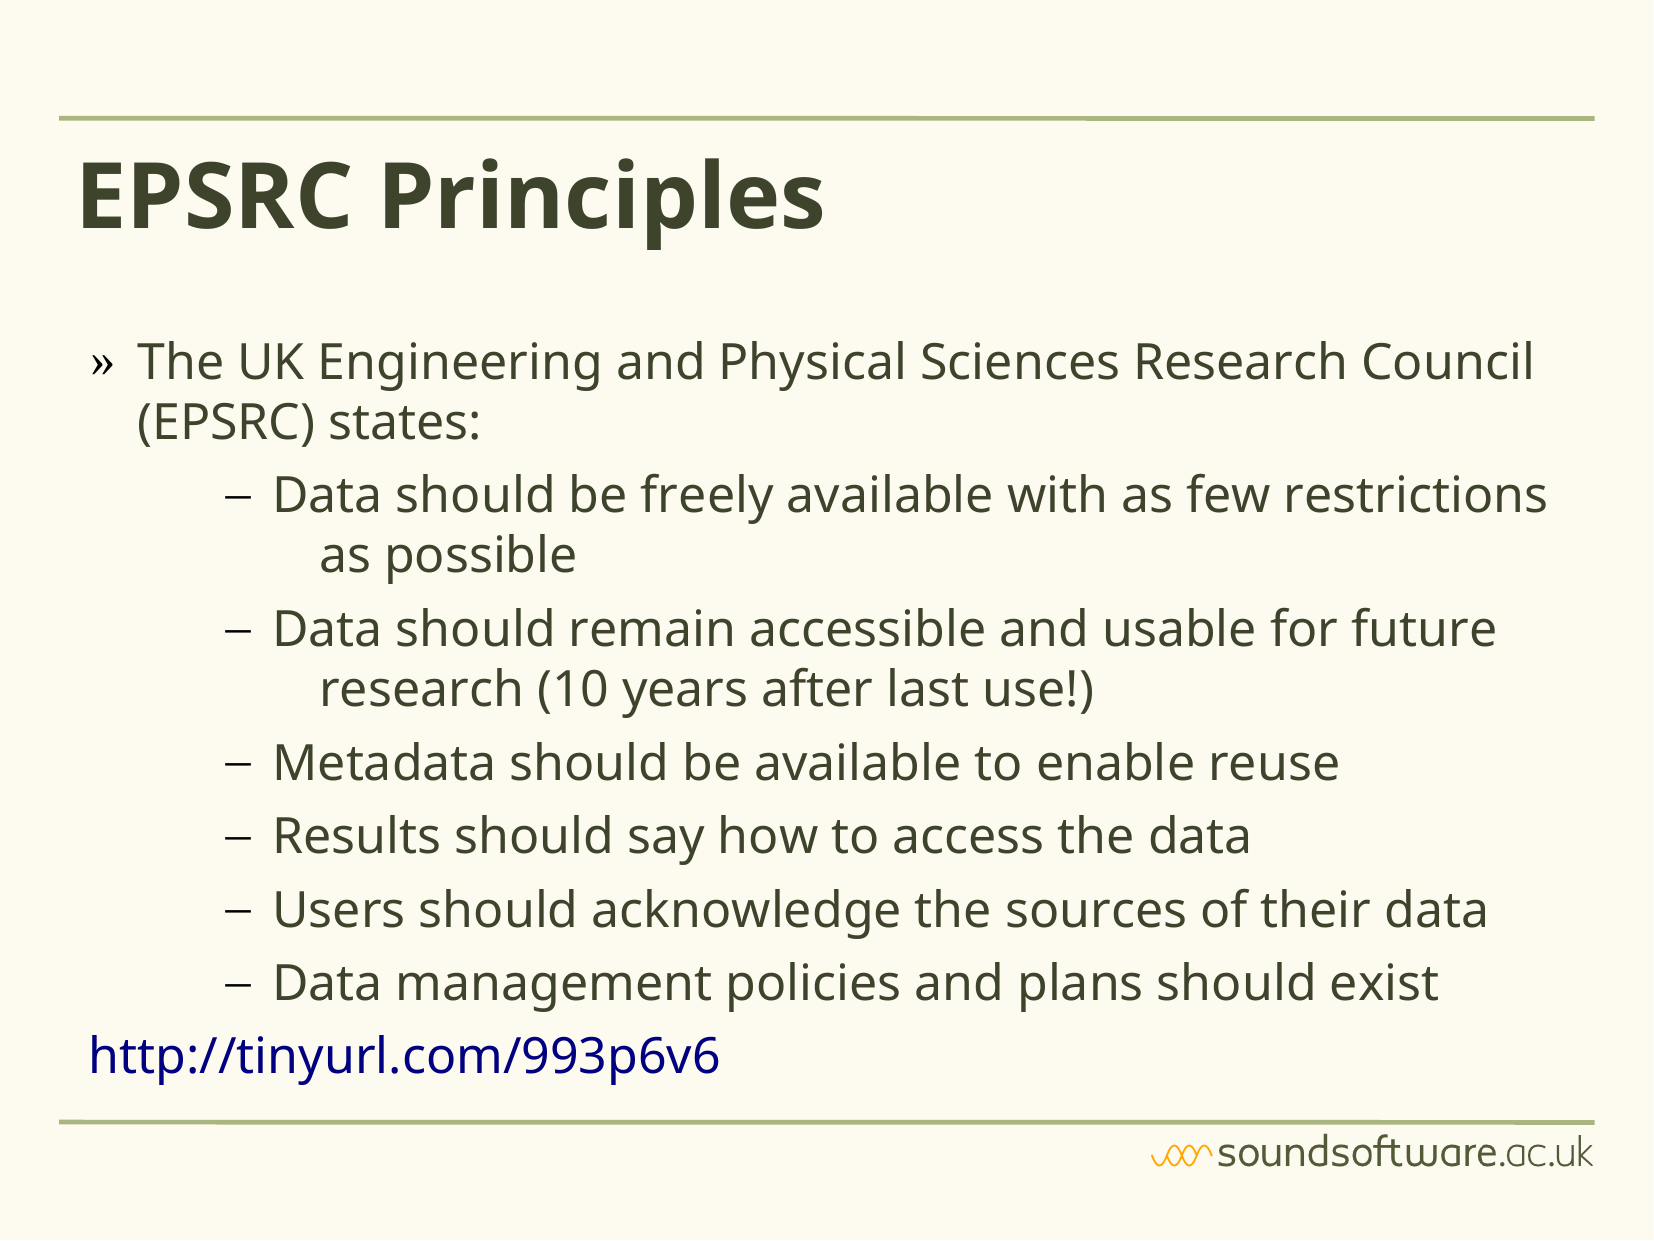

# EPSRC Principles
The UK Engineering and Physical Sciences Research Council (EPSRC) states:
Data should be freely available with as few restrictions as possible
Data should remain accessible and usable for future research (10 years after last use!)
Metadata should be available to enable reuse
Results should say how to access the data
Users should acknowledge the sources of their data
Data management policies and plans should exist
 http://tinyurl.com/993p6v6